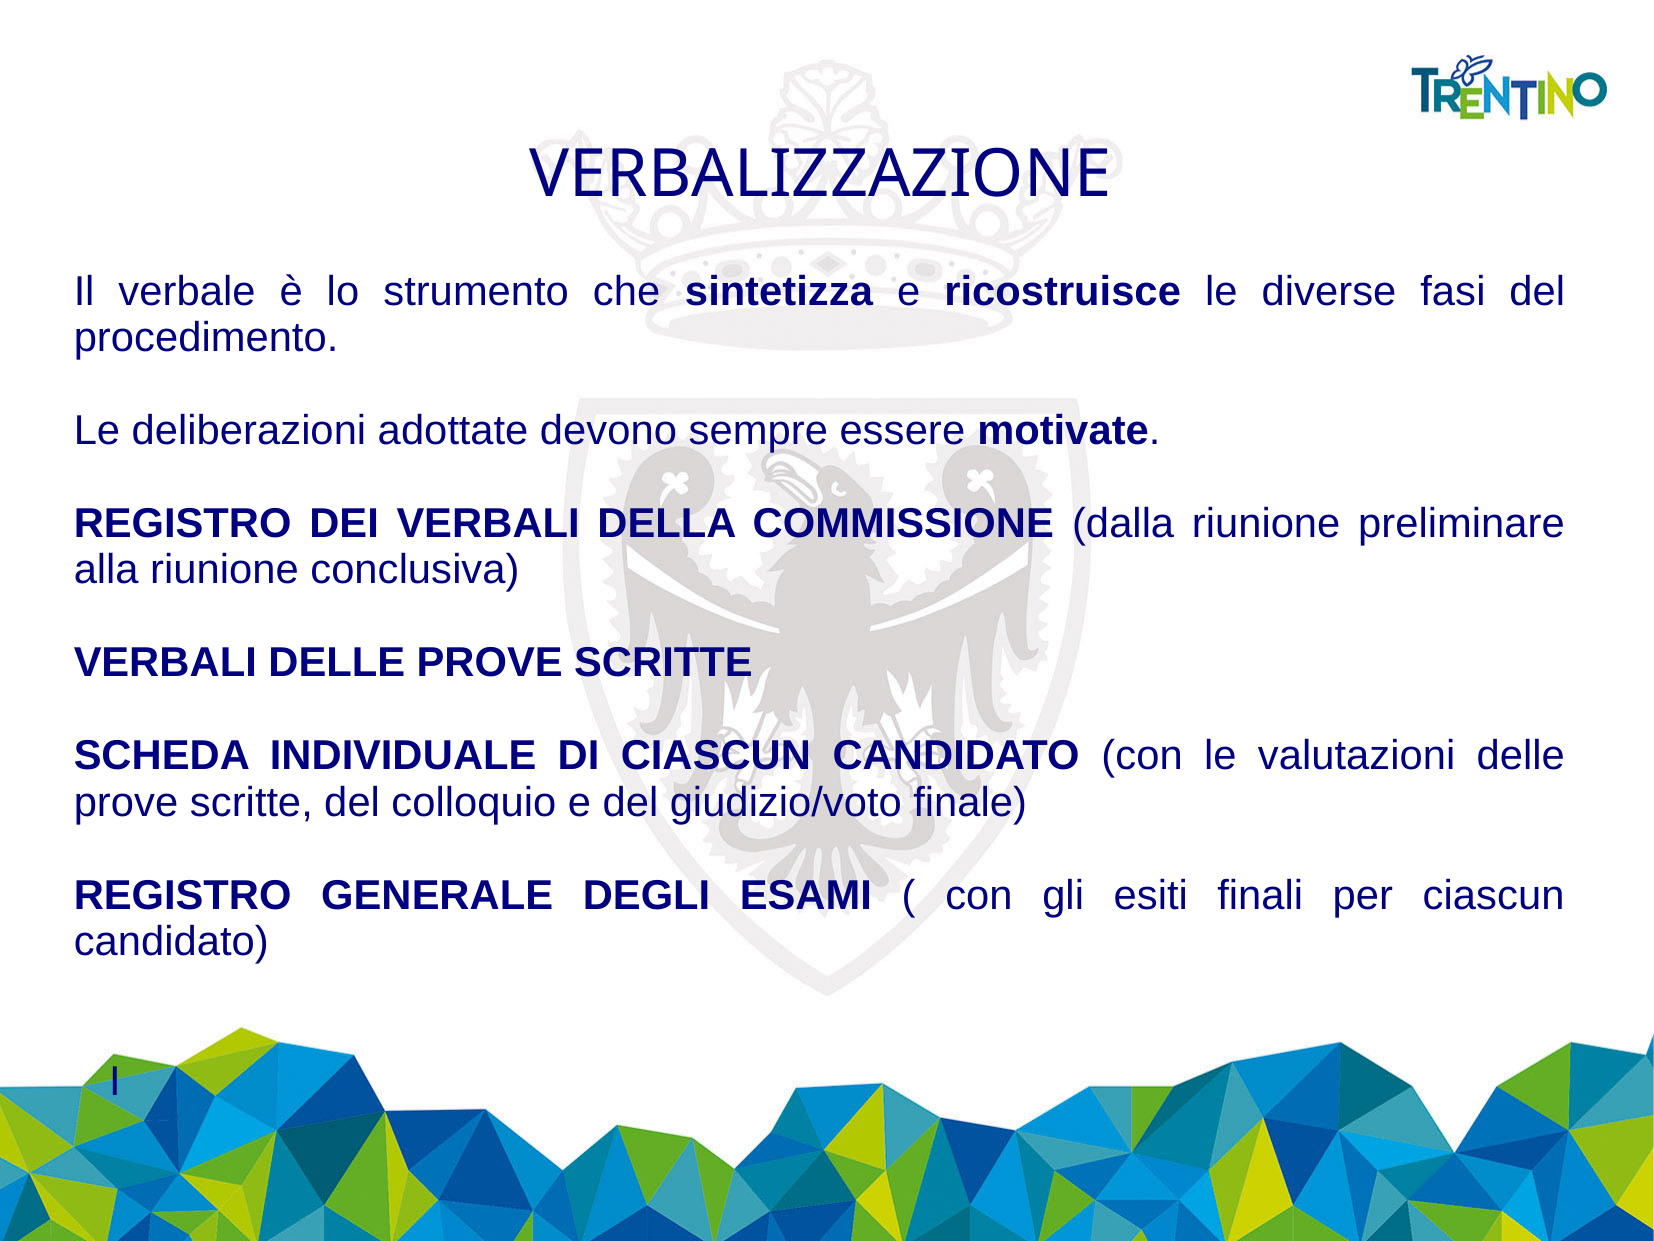

VERBALIZZAZIONE
Il verbale è lo strumento che sintetizza e ricostruisce le diverse fasi del procedimento.
Le deliberazioni adottate devono sempre essere motivate.
REGISTRO DEI VERBALI DELLA COMMISSIONE (dalla riunione preliminare alla riunione conclusiva)
VERBALI DELLE PROVE SCRITTE
SCHEDA INDIVIDUALE DI CIASCUN CANDIDATO (con le valutazioni delle prove scritte, del colloquio e del giudizio/voto finale)
REGISTRO GENERALE DEGLI ESAMI ( con gli esiti finali per ciascun candidato)
I